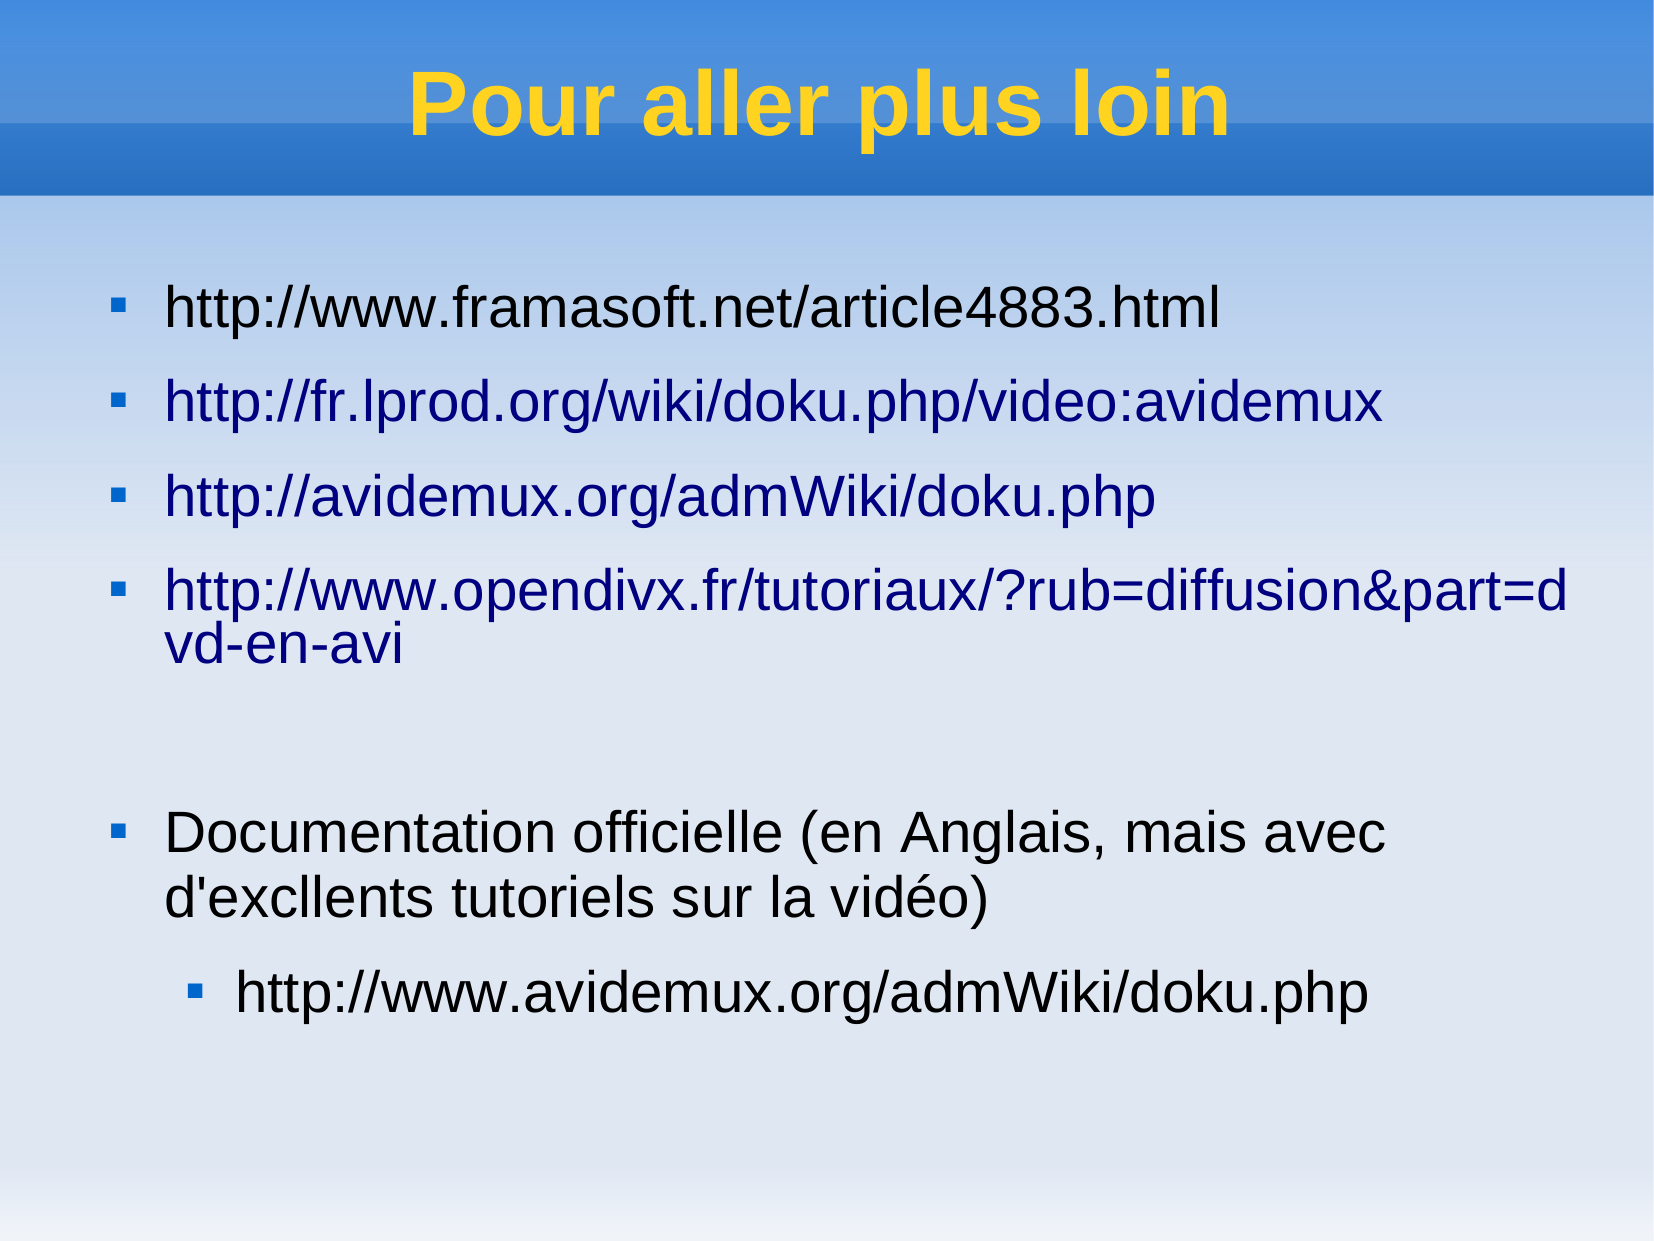

# Pour aller plus loin
http://www.framasoft.net/article4883.html
http://fr.lprod.org/wiki/doku.php/video:avidemux
http://avidemux.org/admWiki/doku.php
http://www.opendivx.fr/tutoriaux/?rub=diffusion&part=dvd-en-avi
Documentation officielle (en Anglais, mais avec d'excllents tutoriels sur la vidéo)
http://www.avidemux.org/admWiki/doku.php